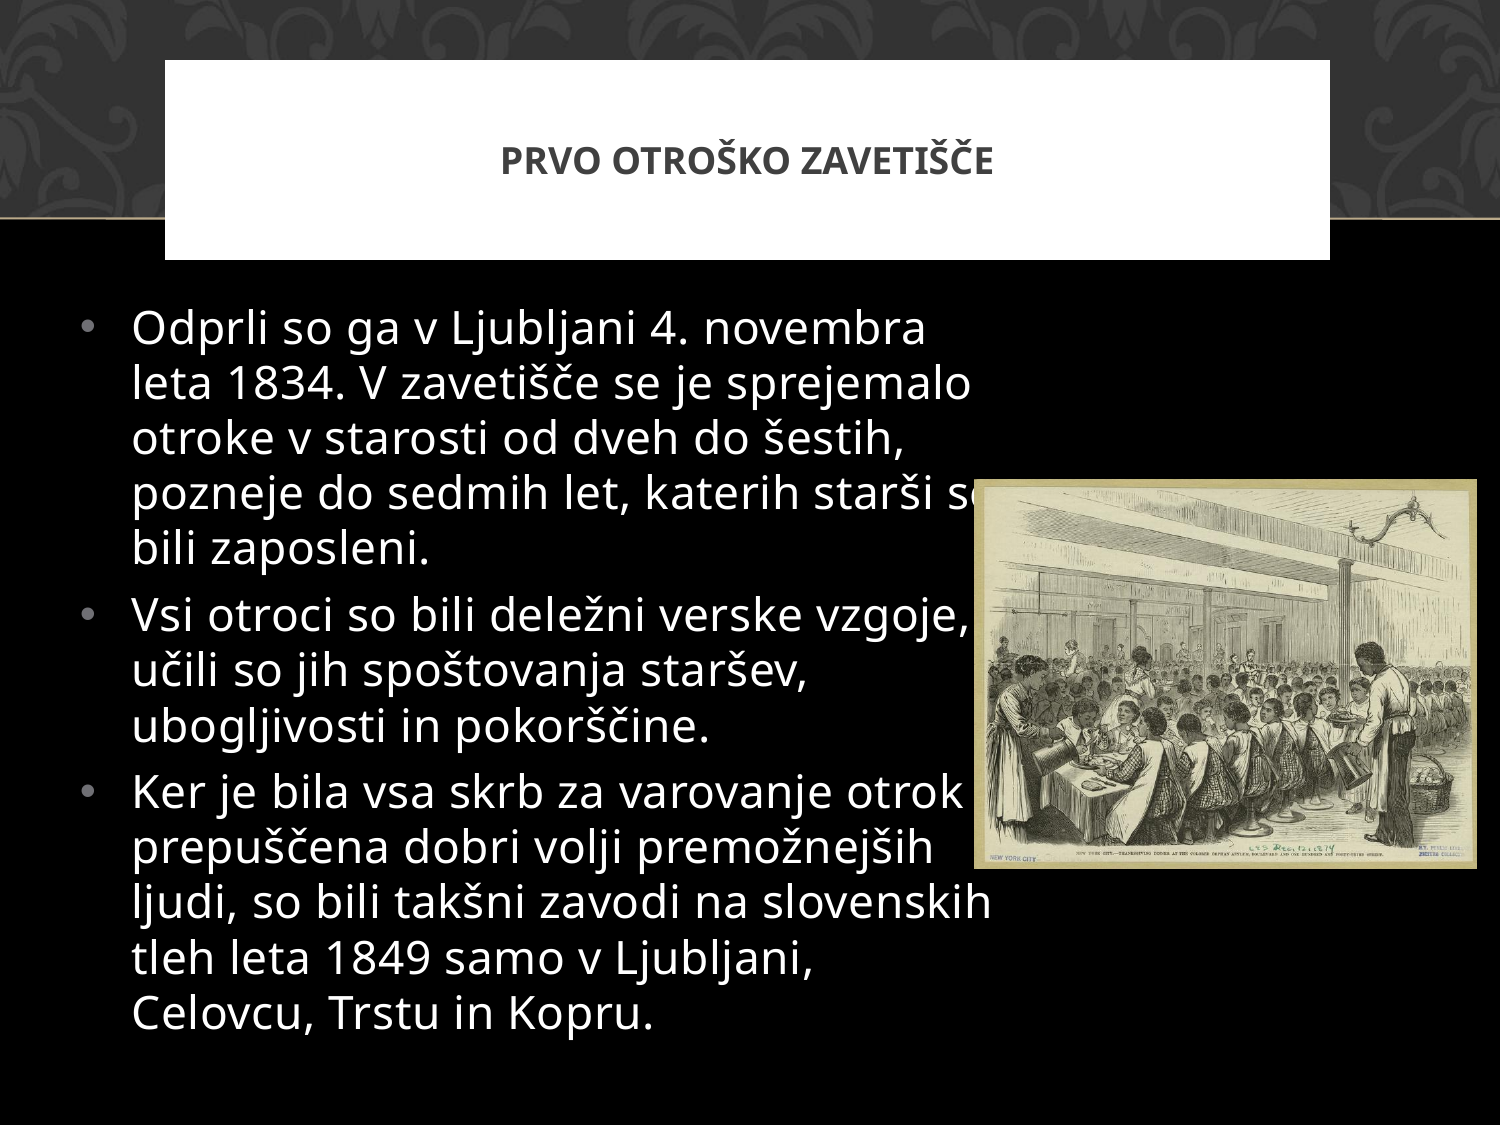

Prvo otroško zavetišče
# Odprli so ga v Ljubljani 4. novembra leta 1834. V zavetišče se je sprejemalo otroke v starosti od dveh do šestih, pozneje do sedmih let, katerih starši so bili zaposleni.
Vsi otroci so bili deležni verske vzgoje, učili so jih spoštovanja staršev, ubogljivosti in pokorščine.
Ker je bila vsa skrb za varovanje otrok prepuščena dobri volji premožnejših ljudi, so bili takšni zavodi na slovenskih tleh leta 1849 samo v Ljubljani, Celovcu, Trstu in Kopru.